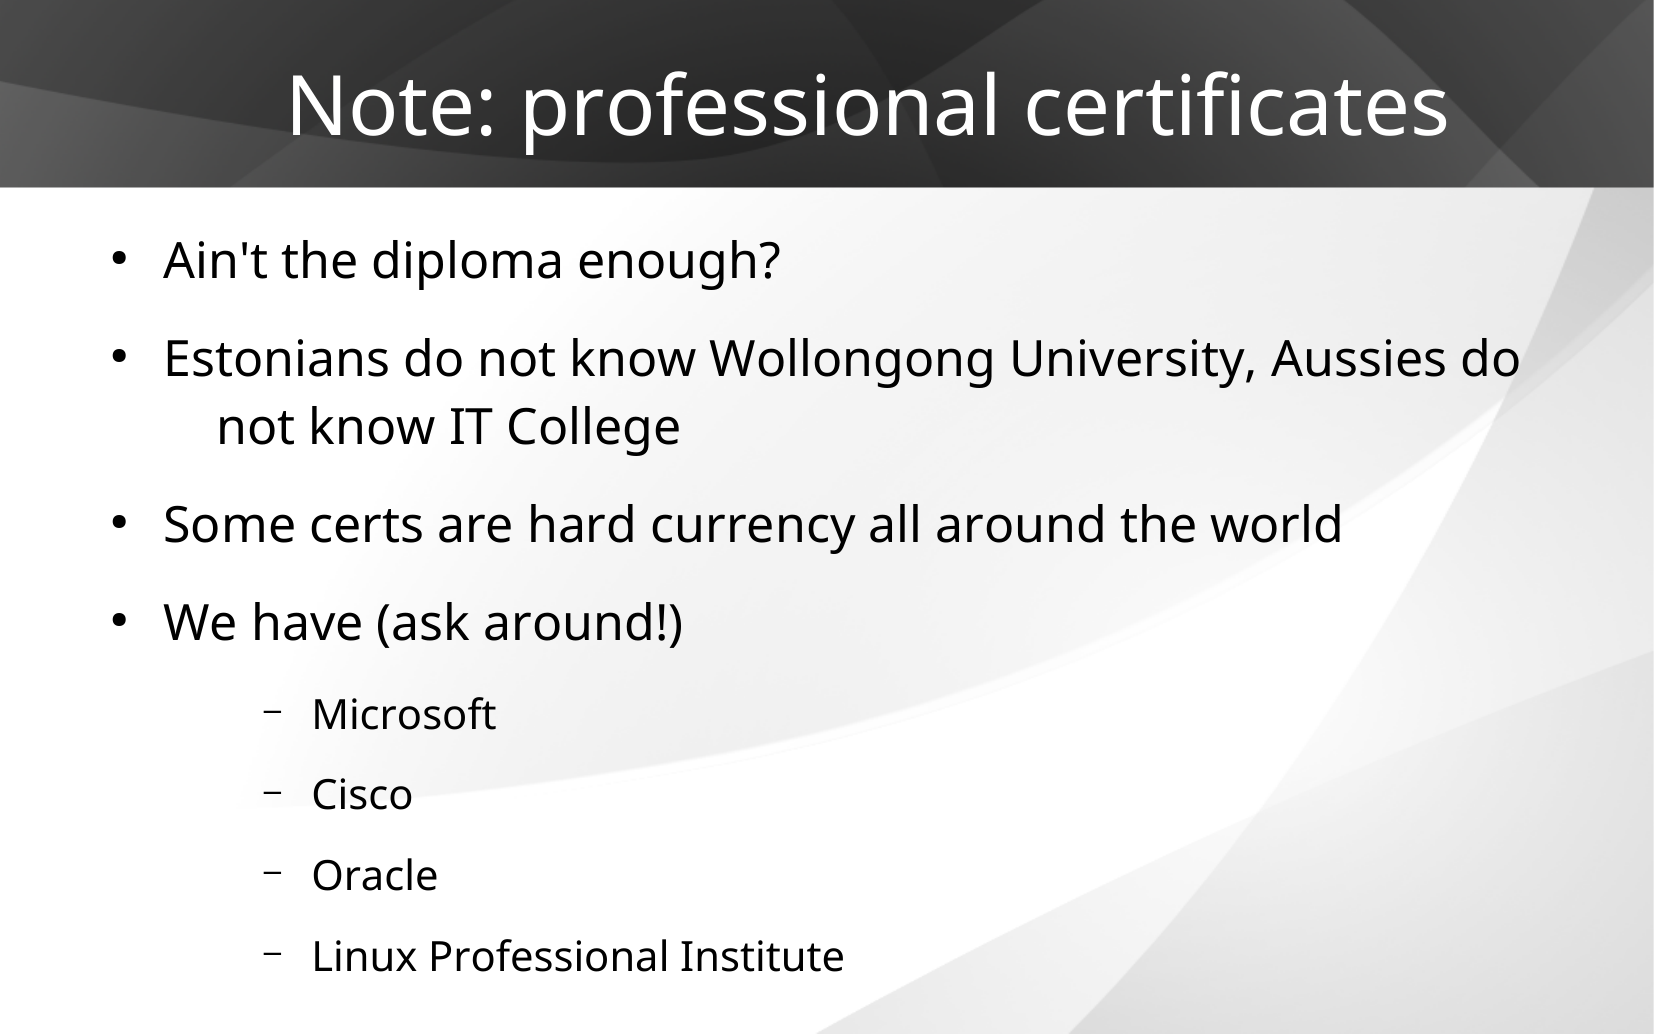

# Note: professional certificates
Ain't the diploma enough?
Estonians do not know Wollongong University, Aussies do not know IT College
Some certs are hard currency all around the world
We have (ask around!)
Microsoft
Cisco
Oracle
Linux Professional Institute